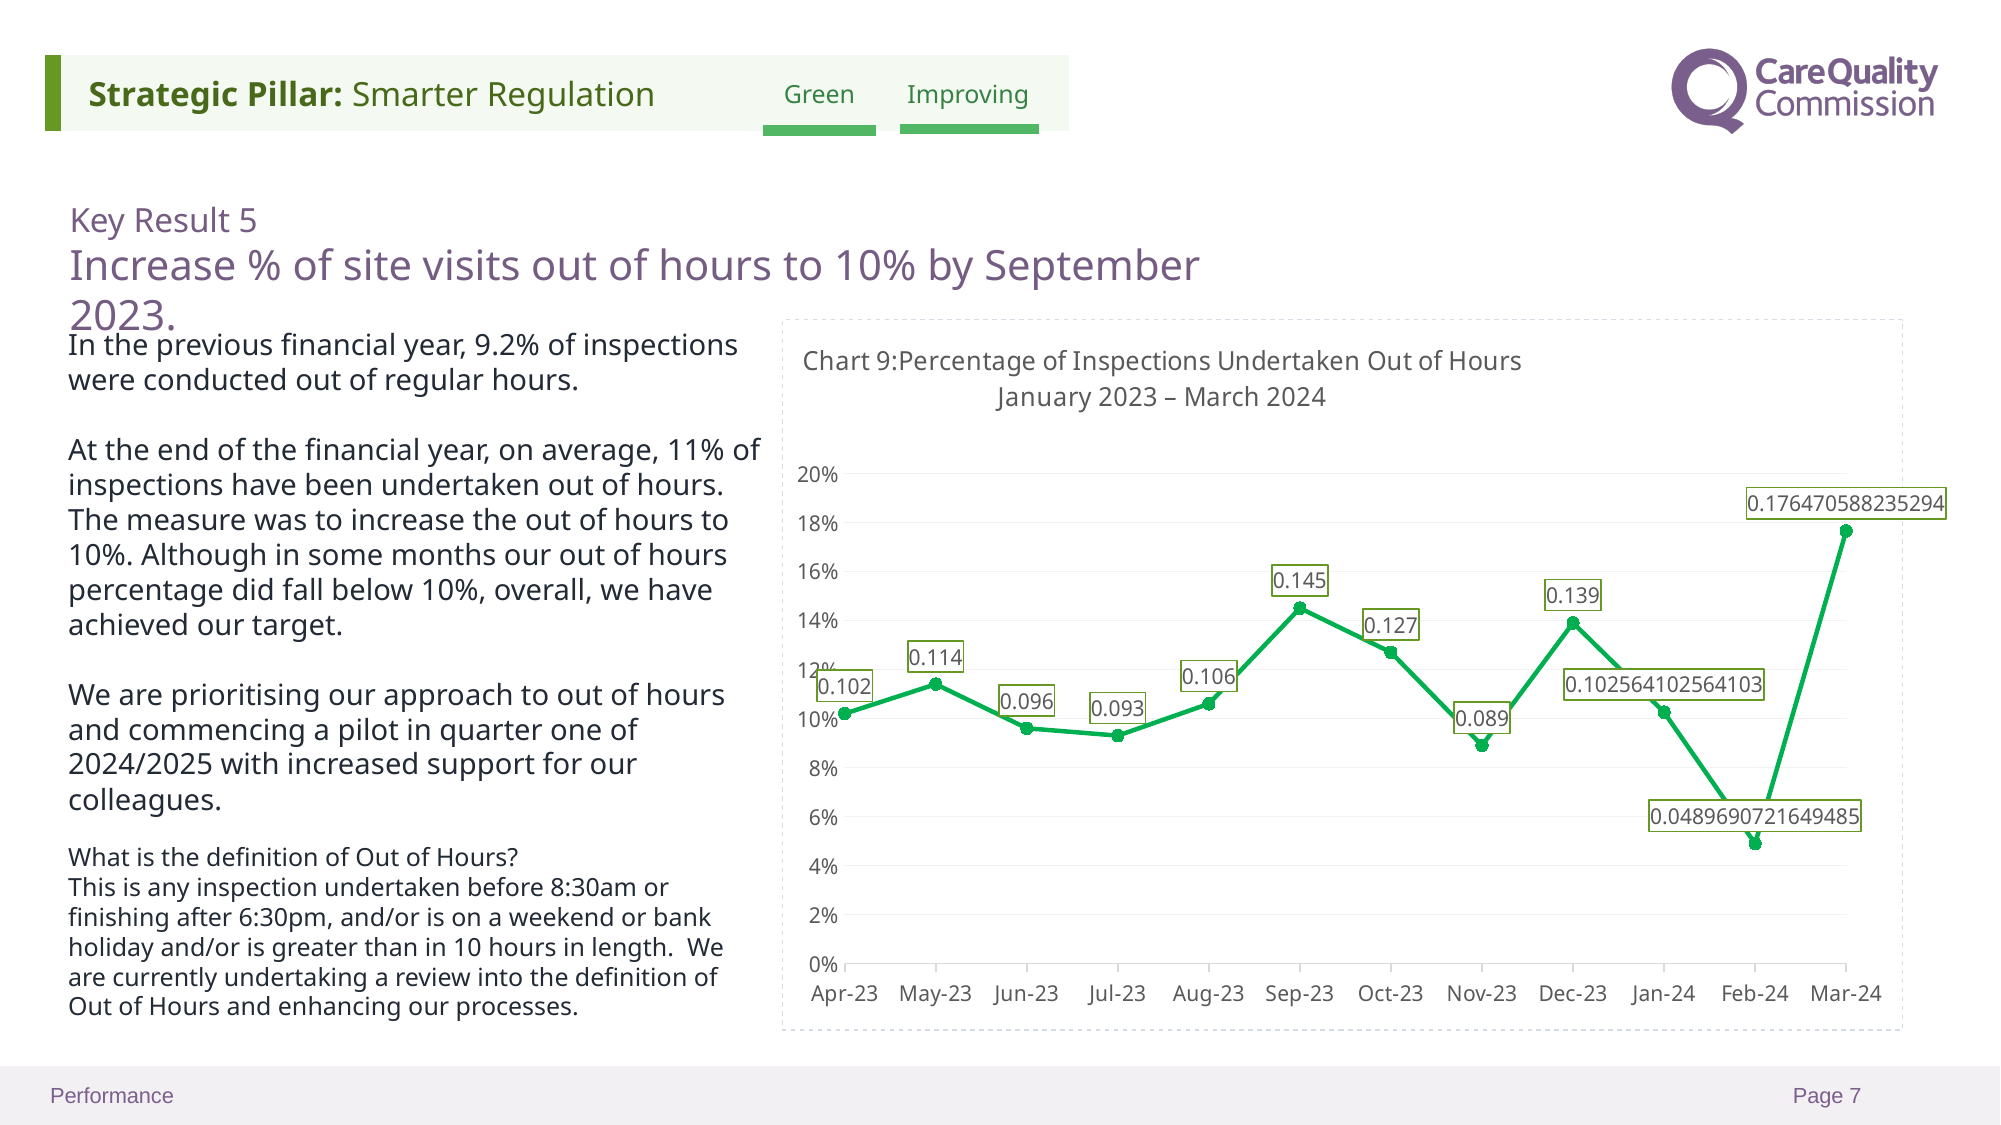

Strategic Pillar: Smarter Regulation
Green
Improving
# Key Result 5
Increase % of site visits out of hours to 10% by September 2023.
In the previous financial year, 9.2% of inspections were conducted out of regular hours.
At the end of the financial year, on average, 11% of inspections have been undertaken out of hours. The measure was to increase the out of hours to 10%. Although in some months our out of hours percentage did fall below 10%, overall, we have achieved our target.
We are prioritising our approach to out of hours and commencing a pilot in quarter one of 2024/2025 with increased support for our colleagues.
### Chart: Chart 9:Percentage of Inspections Undertaken Out of Hours
January 2023 – March 2024​
| Category | Series1 |
|---|---|
| 45017 | 0.102 |
| 45047 | 0.114 |
| 45078 | 0.096 |
| 45108 | 0.093 |
| 45139 | 0.106 |
| 45170 | 0.145 |
| 45200 | 0.127 |
| 45231 | 0.089 |
| 45261 | 0.139 |
| 45292 | 0.102564102564103 |
| 45323 | 0.0489690721649485 |
| 45352 | 0.176470588235294 |What is the definition of Out of Hours?
This is any inspection undertaken before 8:30am or finishing after 6:30pm, and/or is on a weekend or bank holiday and/or is greater than in 10 hours in length. We are currently undertaking a review into the definition of Out of Hours and enhancing our processes.
Performance
Page 7